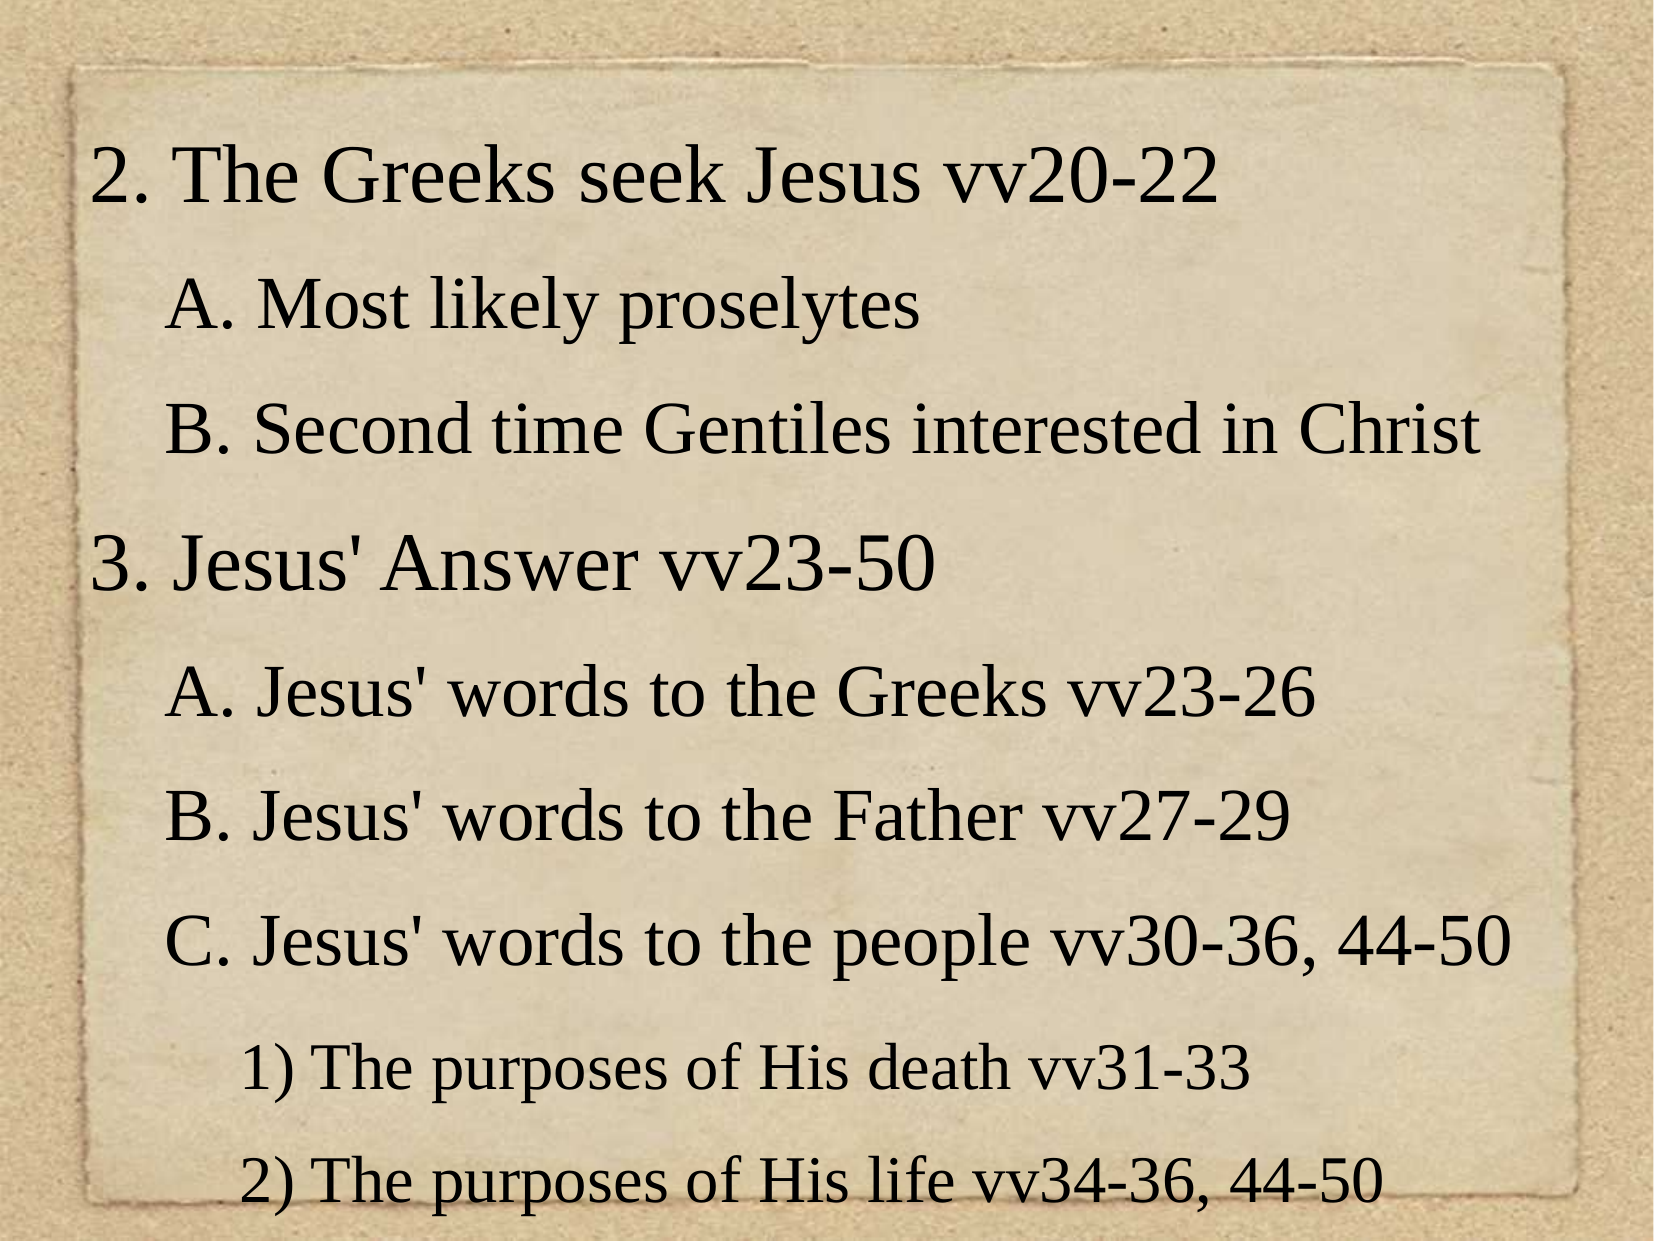

2. The Greeks seek Jesus vv20-22
	A. Most likely proselytes
	B. Second time Gentiles interested in Christ
3. Jesus' Answer vv23-50
	A. Jesus' words to the Greeks vv23-26
	B. Jesus' words to the Father vv27-29
	C. Jesus' words to the people vv30-36, 44-50
		1) The purposes of His death vv31-33
		2) The purposes of His life vv34-36, 44-50